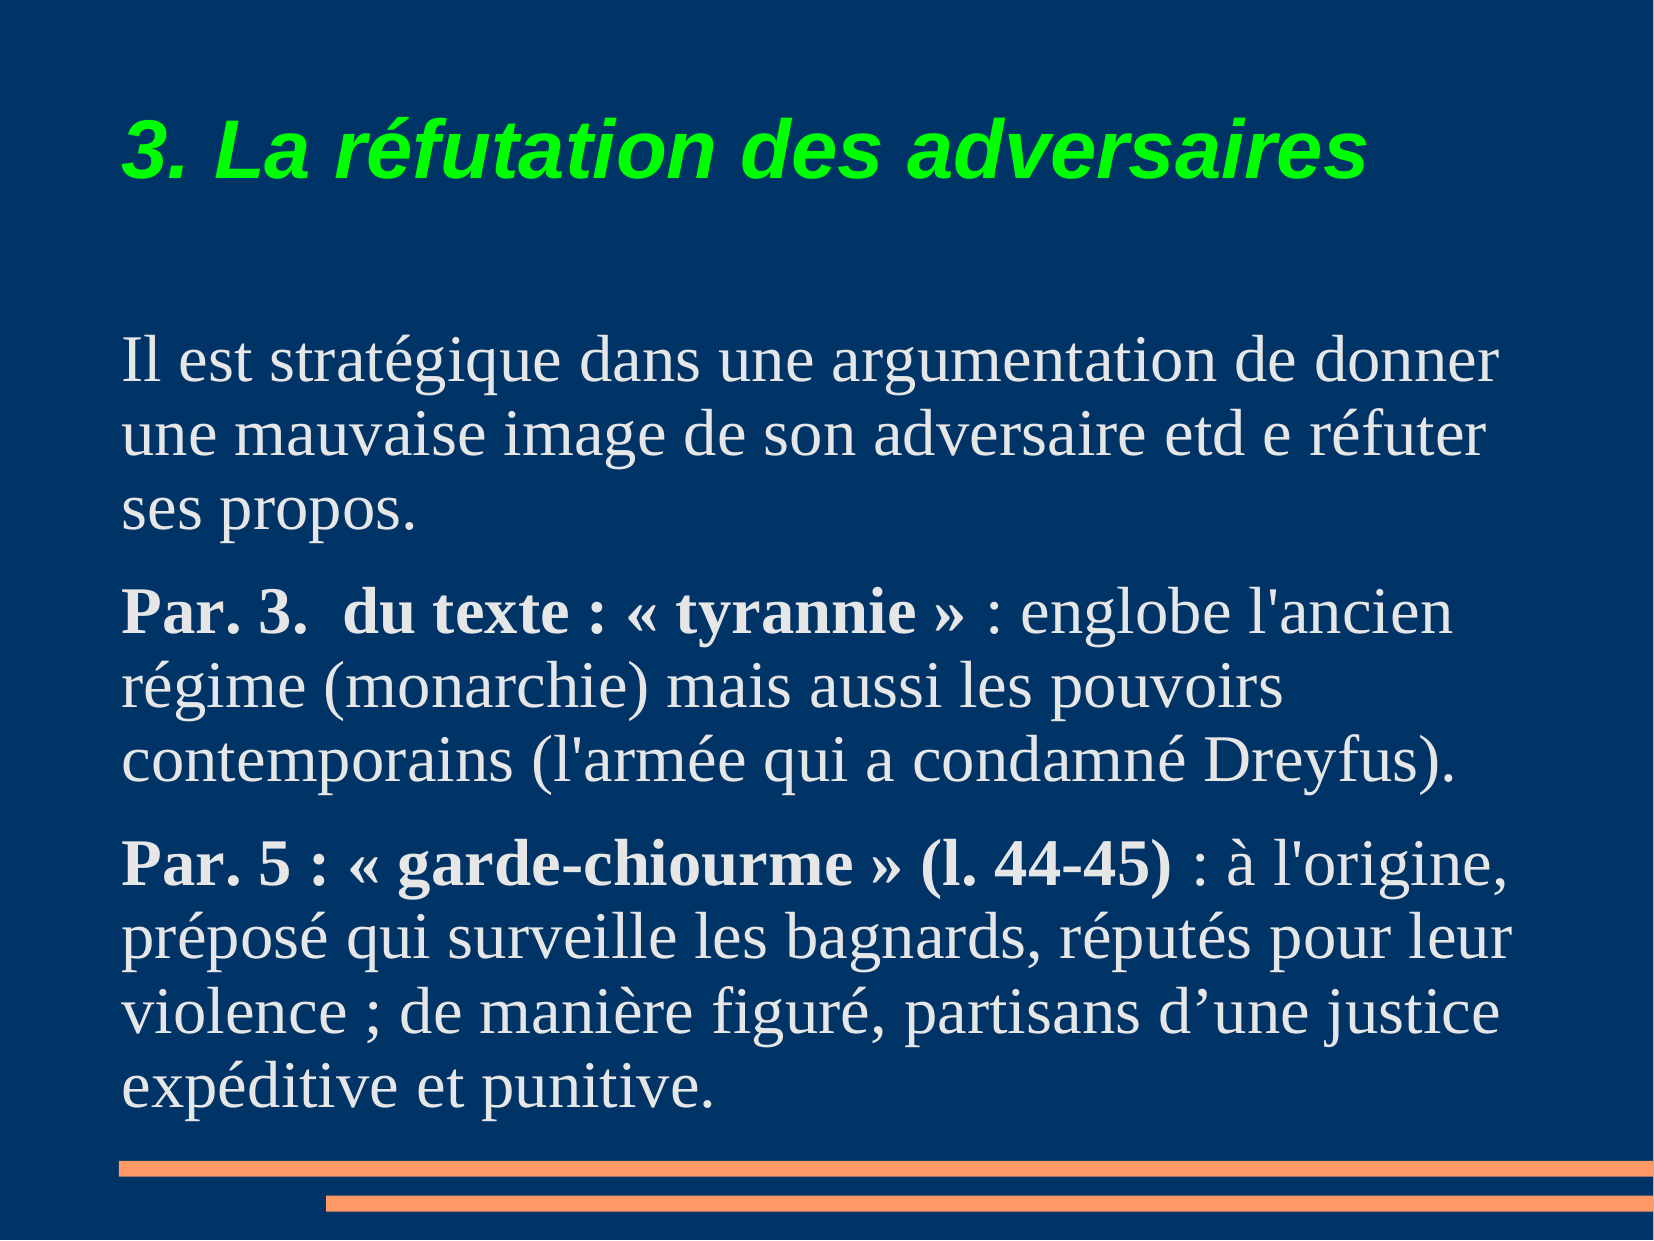

# 3. La réfutation des adversaires
Il est stratégique dans une argumentation de donner une mauvaise image de son adversaire etd e réfuter ses propos.
Par. 3. du texte : « tyrannie » : englobe l'ancien régime (monarchie) mais aussi les pouvoirs contemporains (l'armée qui a condamné Dreyfus).
Par. 5 : « garde-chiourme » (l. 44-45) : à l'origine, préposé qui surveille les bagnards, réputés pour leur violence ; de manière figuré, partisans d’une justice expéditive et punitive.